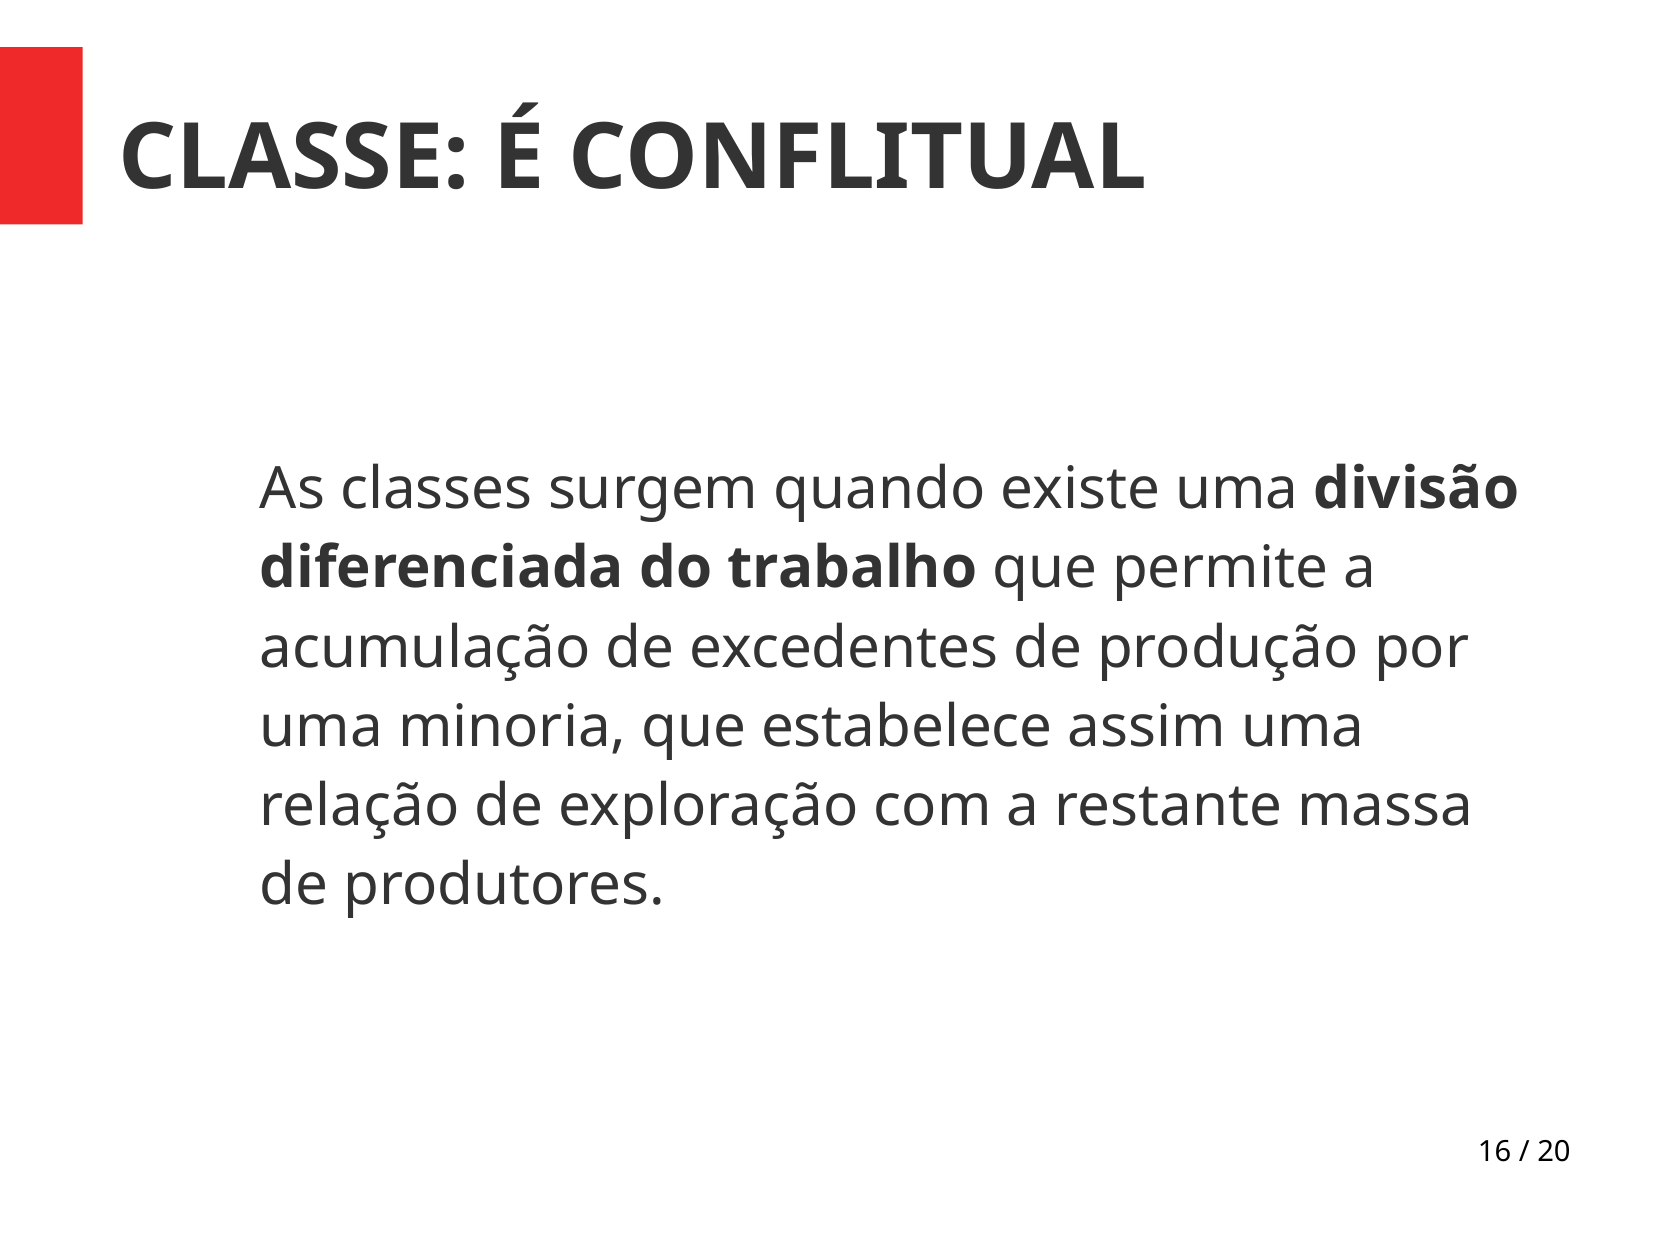

# CLASSE: É CONFLITUAL
As classes surgem quando existe uma divisão diferenciada do trabalho que permite a acumulação de excedentes de produção por uma minoria, que estabelece assim uma relação de exploração com a restante massa de produtores.
16